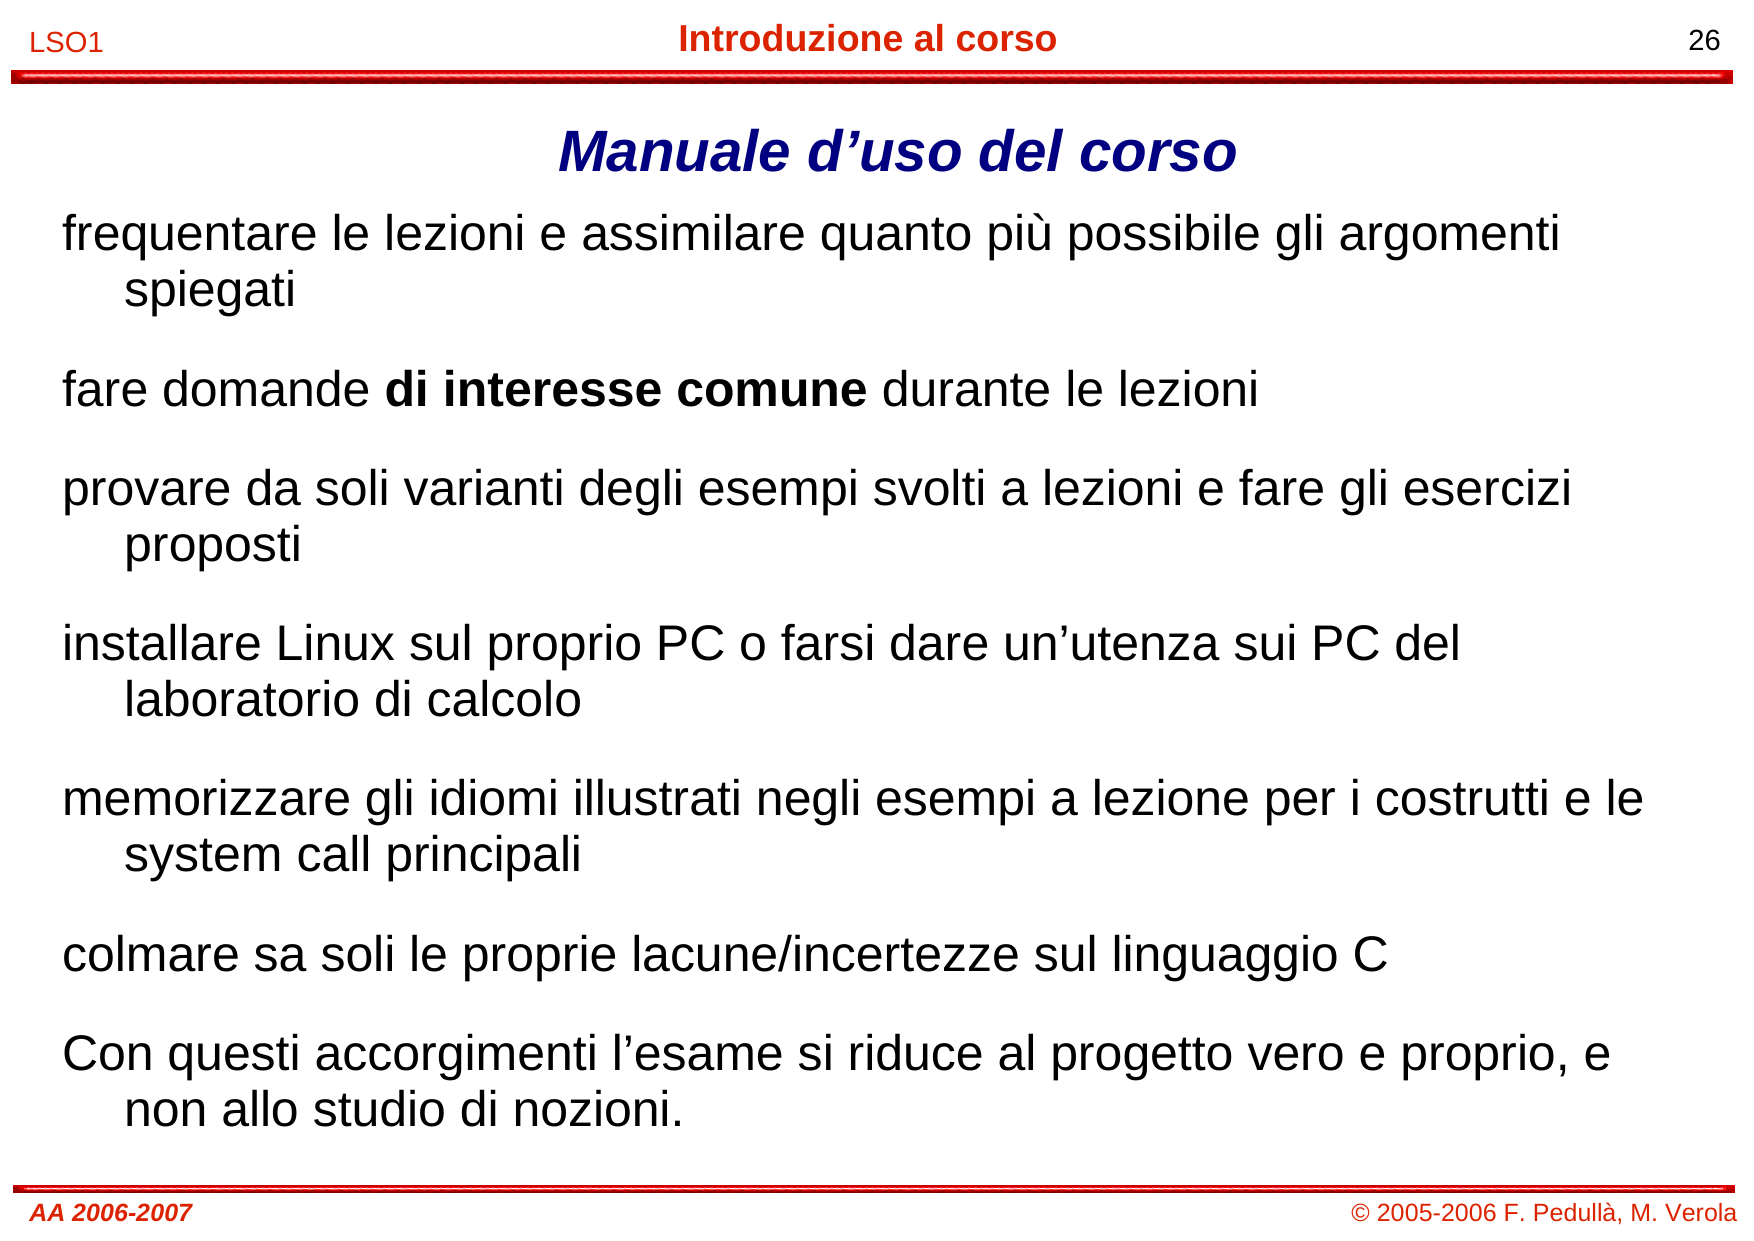

# Manuale d’uso del corso
frequentare le lezioni e assimilare quanto più possibile gli argomenti spiegati
fare domande di interesse comune durante le lezioni
provare da soli varianti degli esempi svolti a lezioni e fare gli esercizi proposti
installare Linux sul proprio PC o farsi dare un’utenza sui PC del laboratorio di calcolo
memorizzare gli idiomi illustrati negli esempi a lezione per i costrutti e le system call principali
colmare sa soli le proprie lacune/incertezze sul linguaggio C
Con questi accorgimenti l’esame si riduce al progetto vero e proprio, e non allo studio di nozioni.